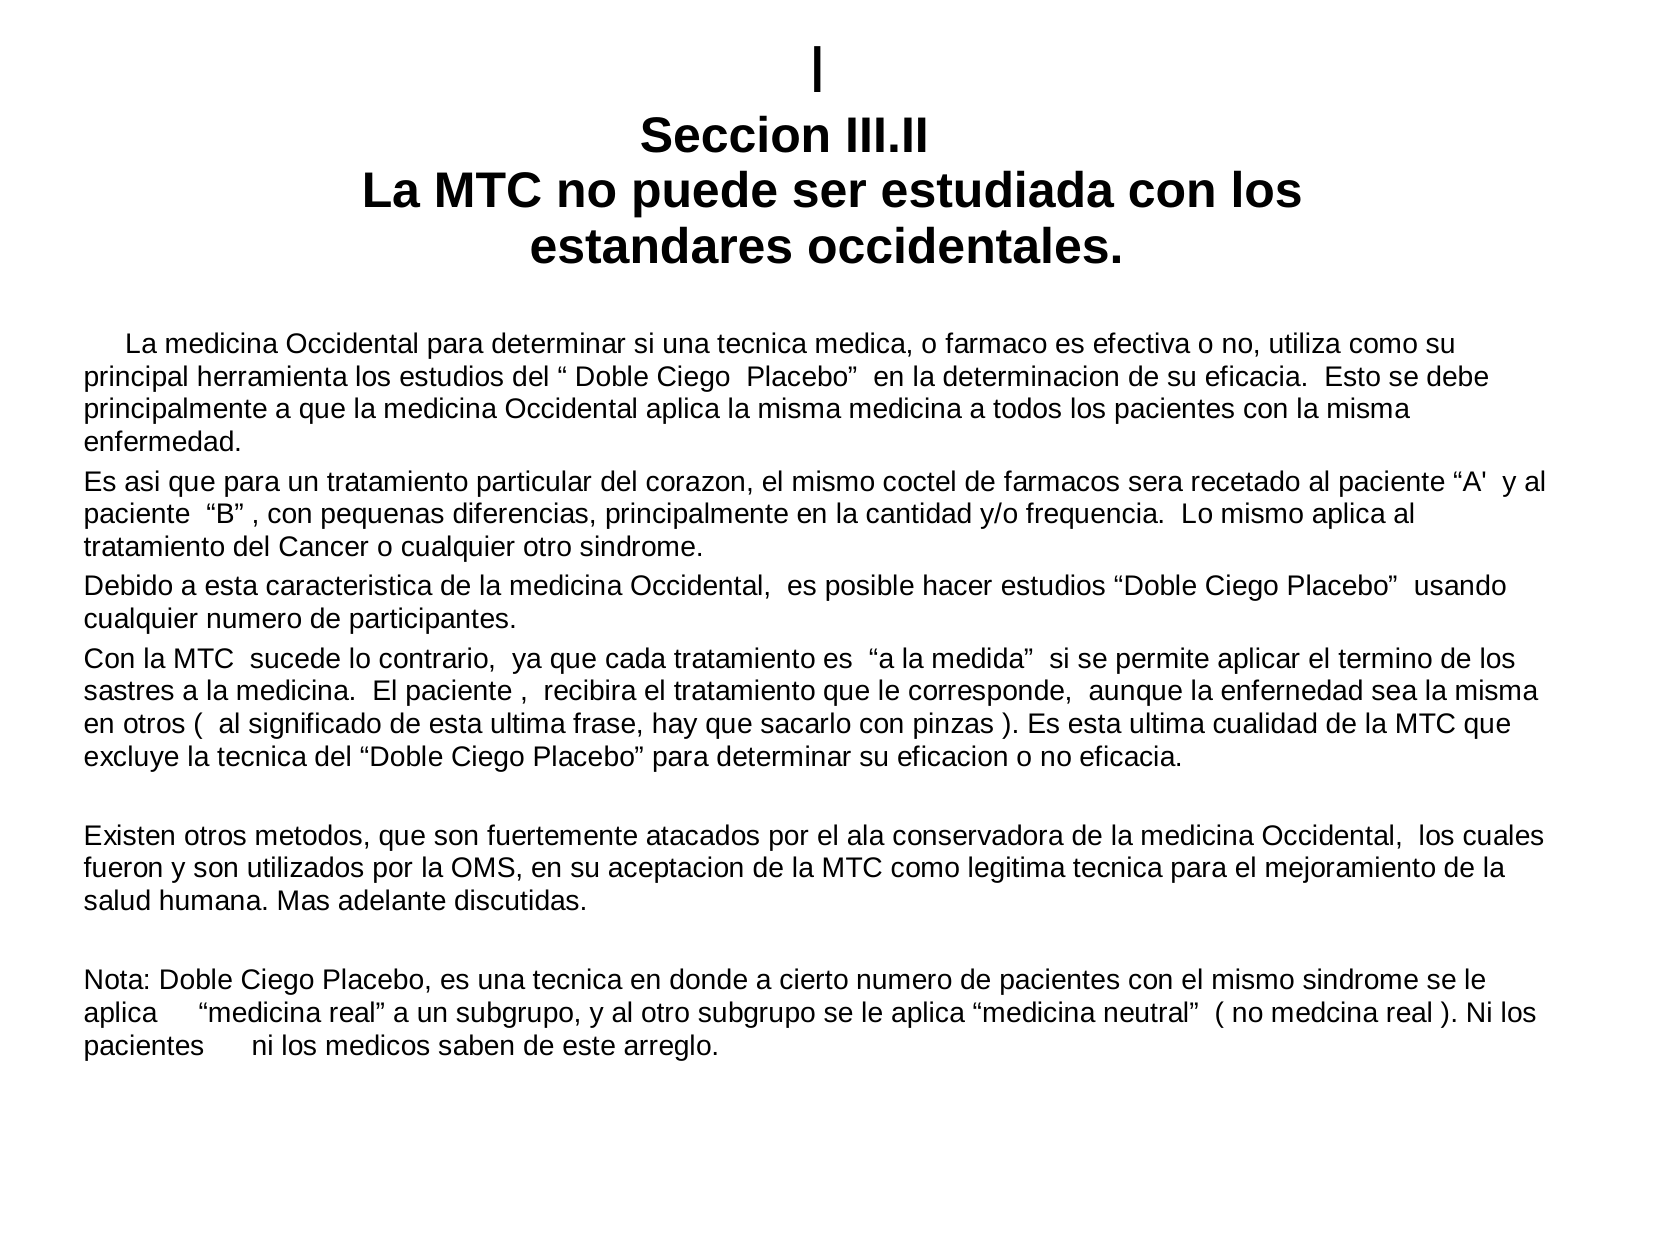

# I Seccion III.II La MTC no puede ser estudiada con los estandares occidentales.